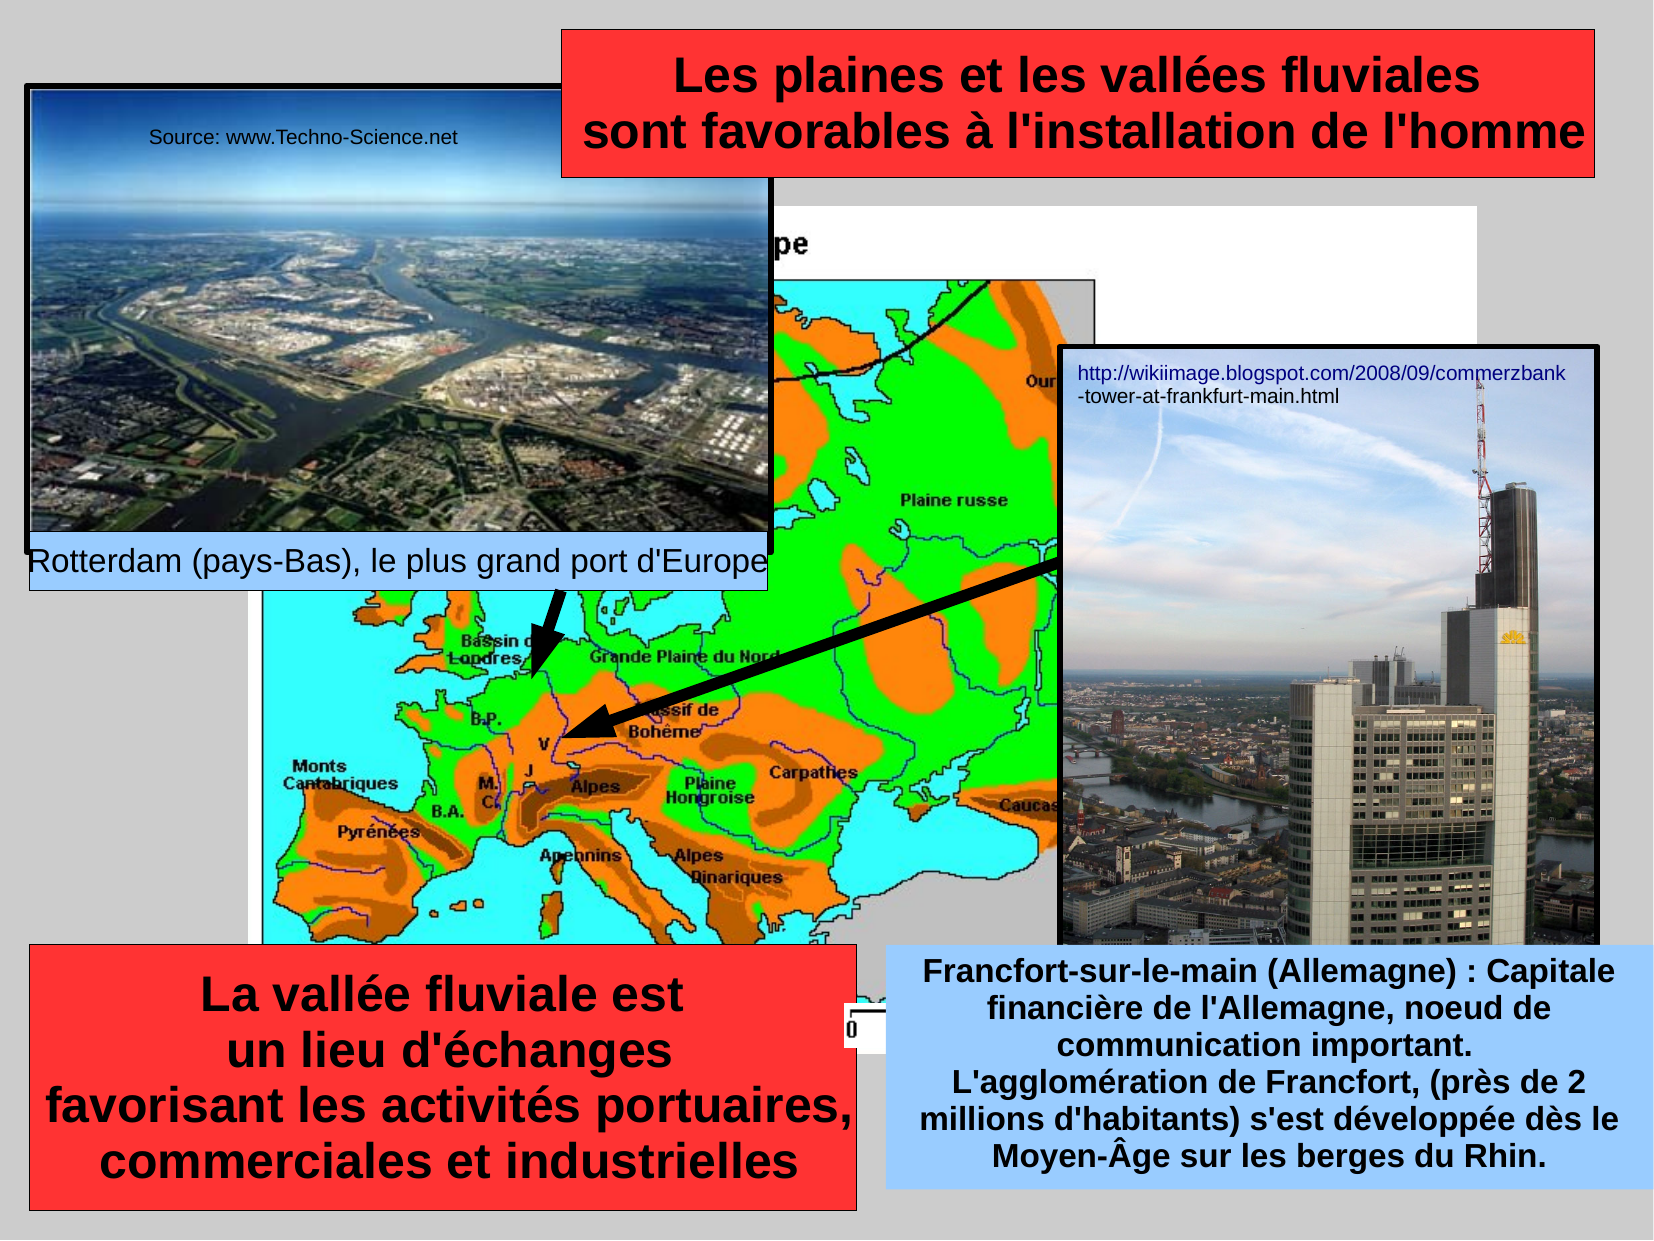

Les plaines et les vallées fluviales
 sont favorables à l'installation de l'homme
Source: www.Techno-Science.net
http://wikiimage.blogspot.com/2008/09/commerzbank
-tower-at-frankfurt-main.html
Rotterdam (pays-Bas), le plus grand port d'Europe
La vallée fluviale est
 un lieu d'échanges
 favorisant les activités portuaires,
 commerciales et industrielles
Francfort-sur-le-main (Allemagne) : Capitale financière de l'Allemagne, noeud de communication important.
L'agglomération de Francfort, (près de 2 millions d'habitants) s'est développée dès le Moyen-Âge sur les berges du Rhin.